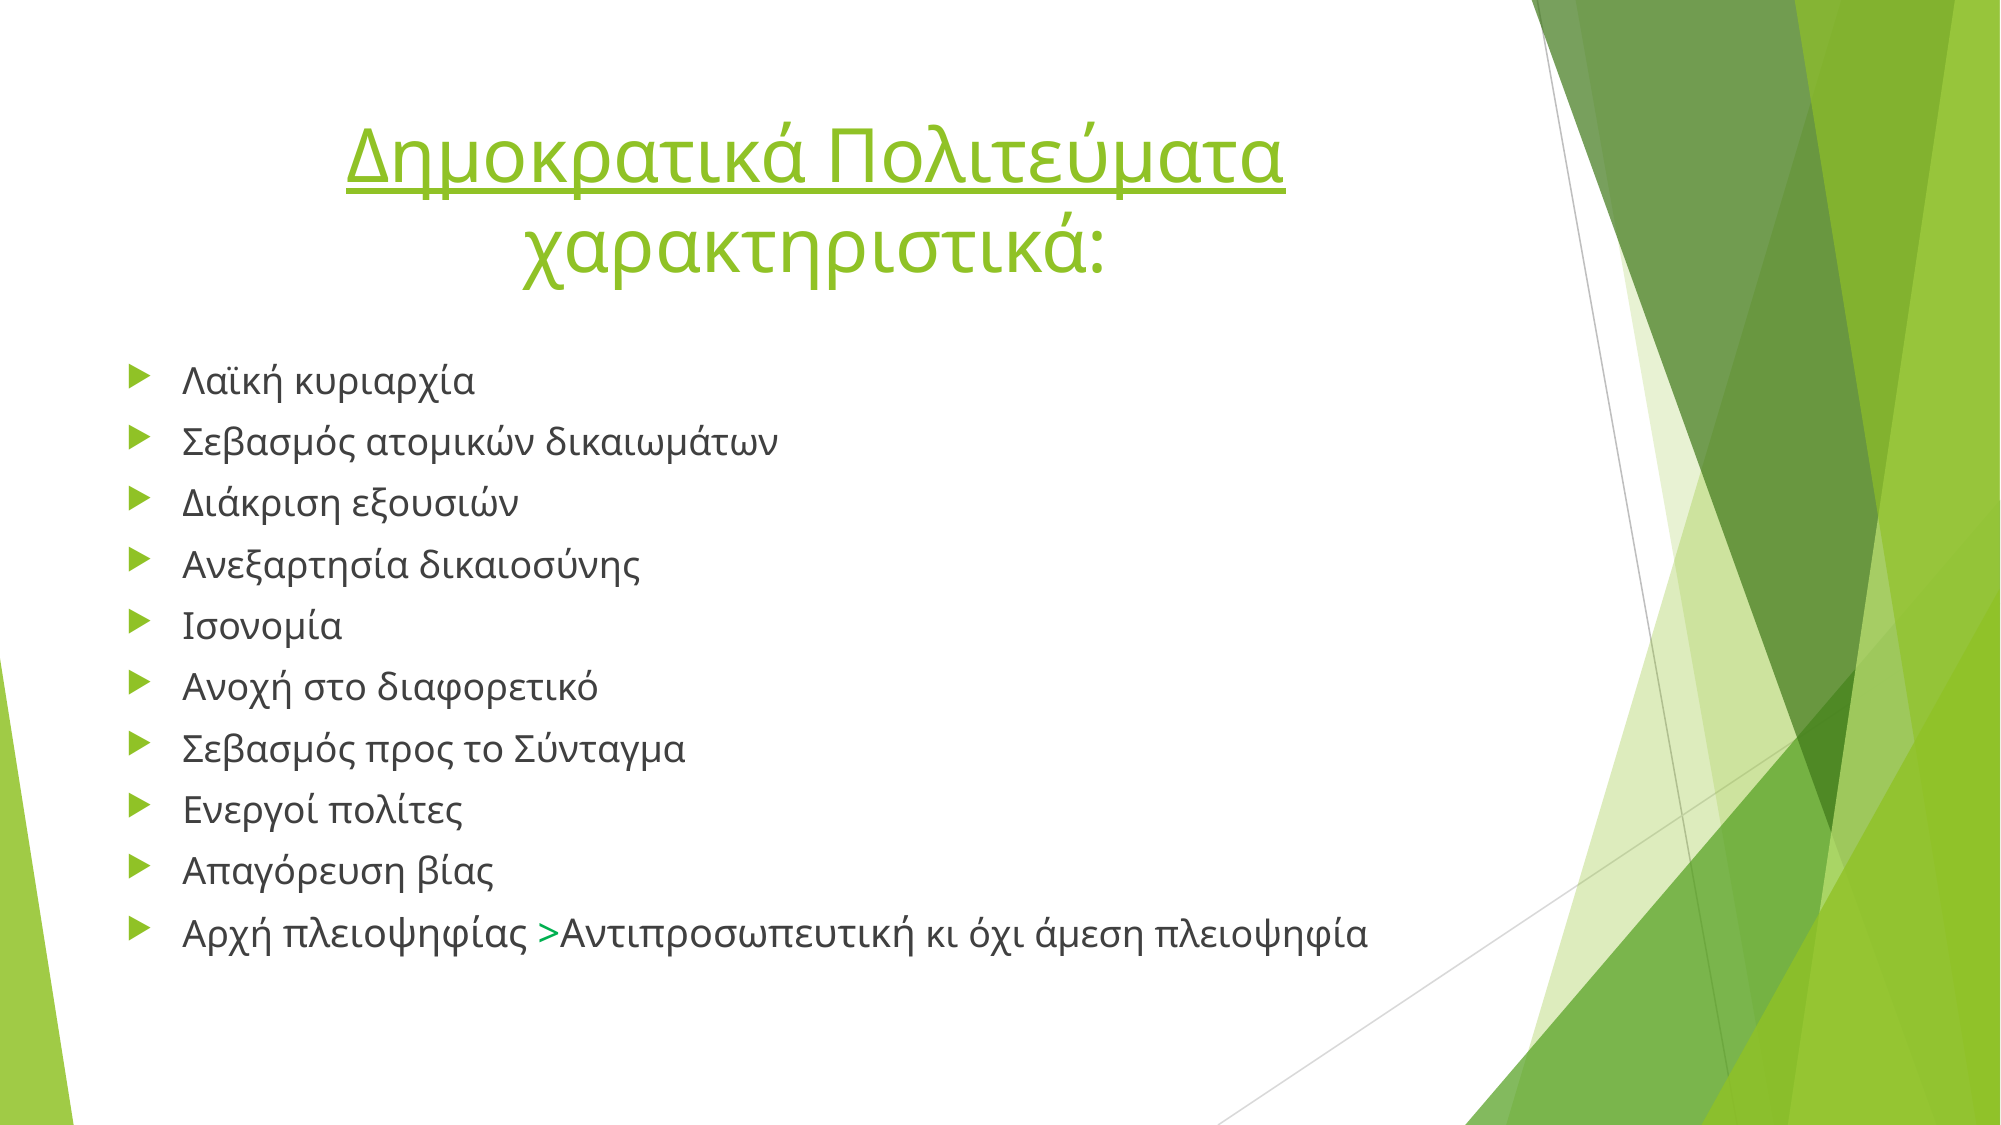

# Δημοκρατικά Πολιτεύματα χαρακτηριστικά:
Λαϊκή κυριαρχία
Σεβασμός ατομικών δικαιωμάτων
Διάκριση εξουσιών
Ανεξαρτησία δικαιοσύνης
Ισονομία
Ανοχή στο διαφορετικό
Σεβασμός προς το Σύνταγμα
Ενεργοί πολίτες
Απαγόρευση βίας
Αρχή πλειοψηφίας >Αντιπροσωπευτική κι όχι άμεση πλειοψηφία